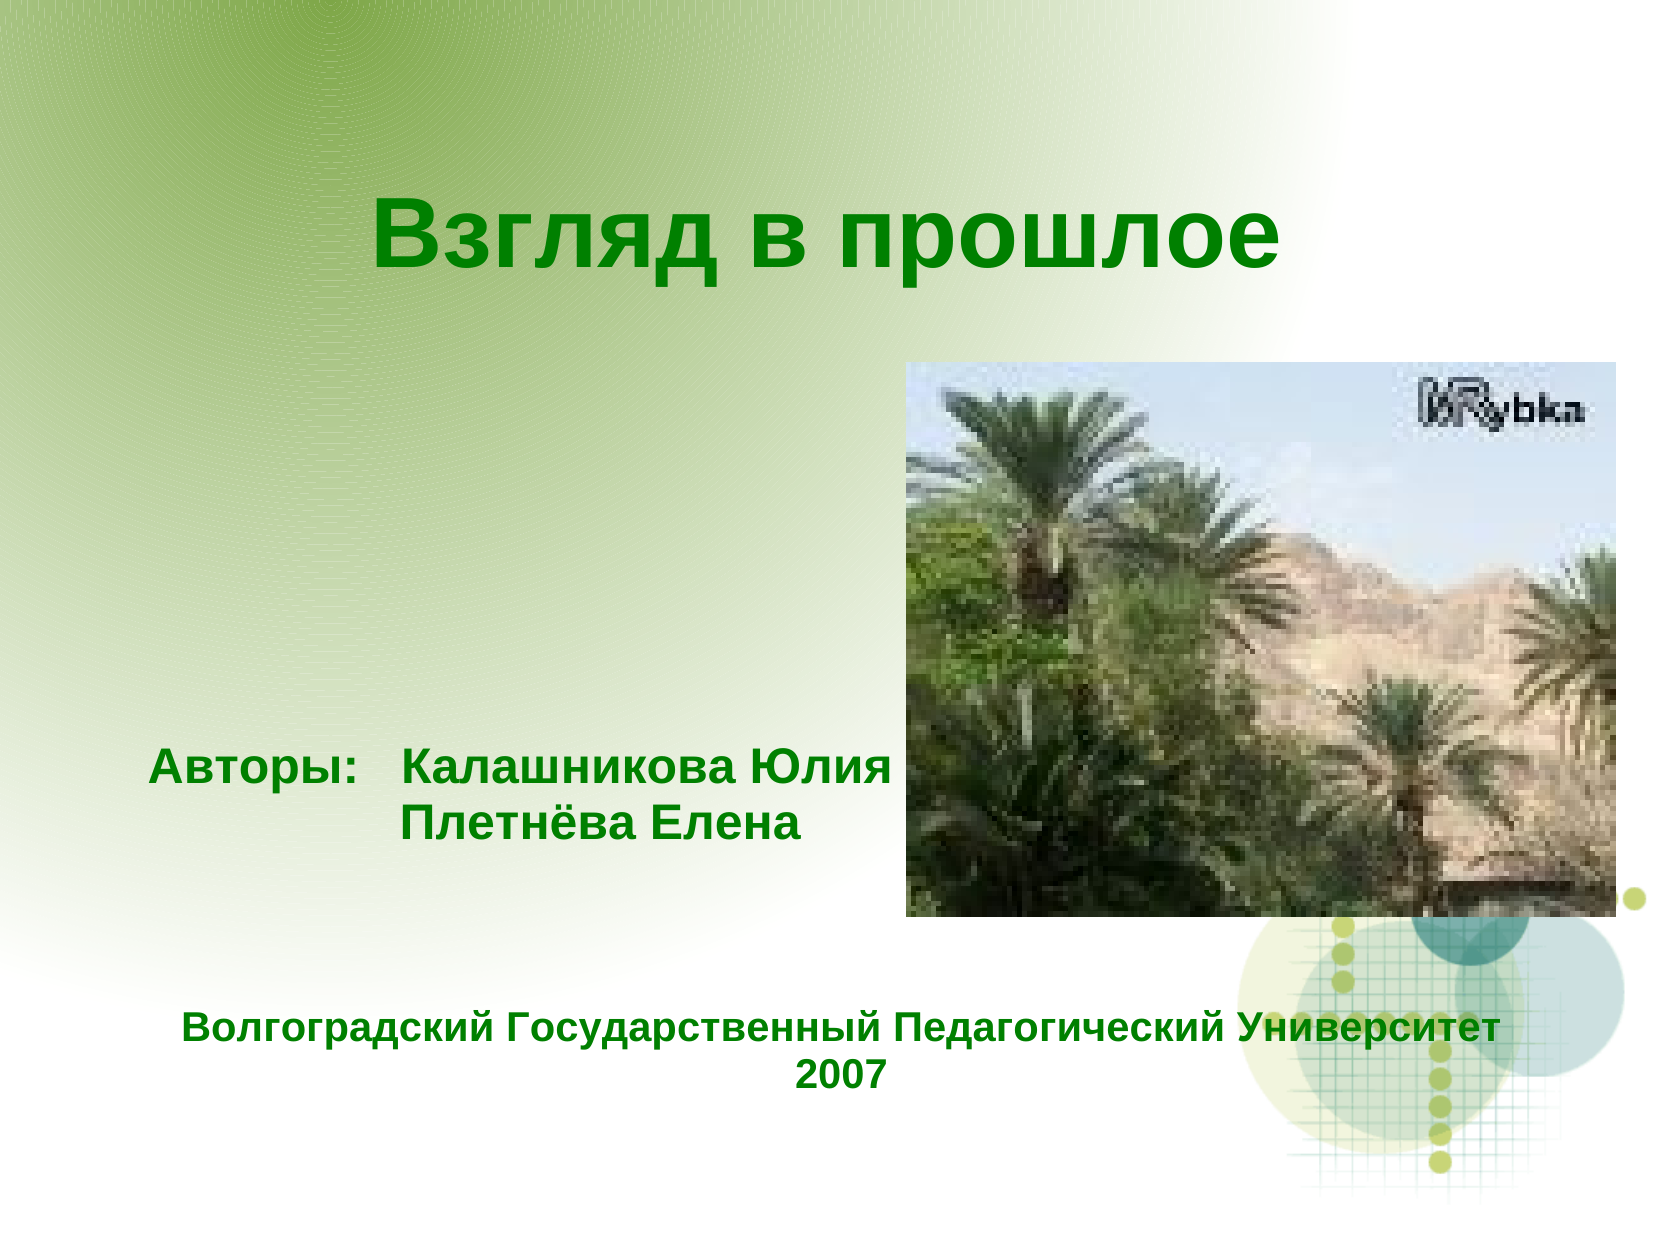

Взгляд в прошлое
Авторы: Калашникова Юлия
 Плетнёва Елена
Волгоградский Государственный Педагогический Университет
2007